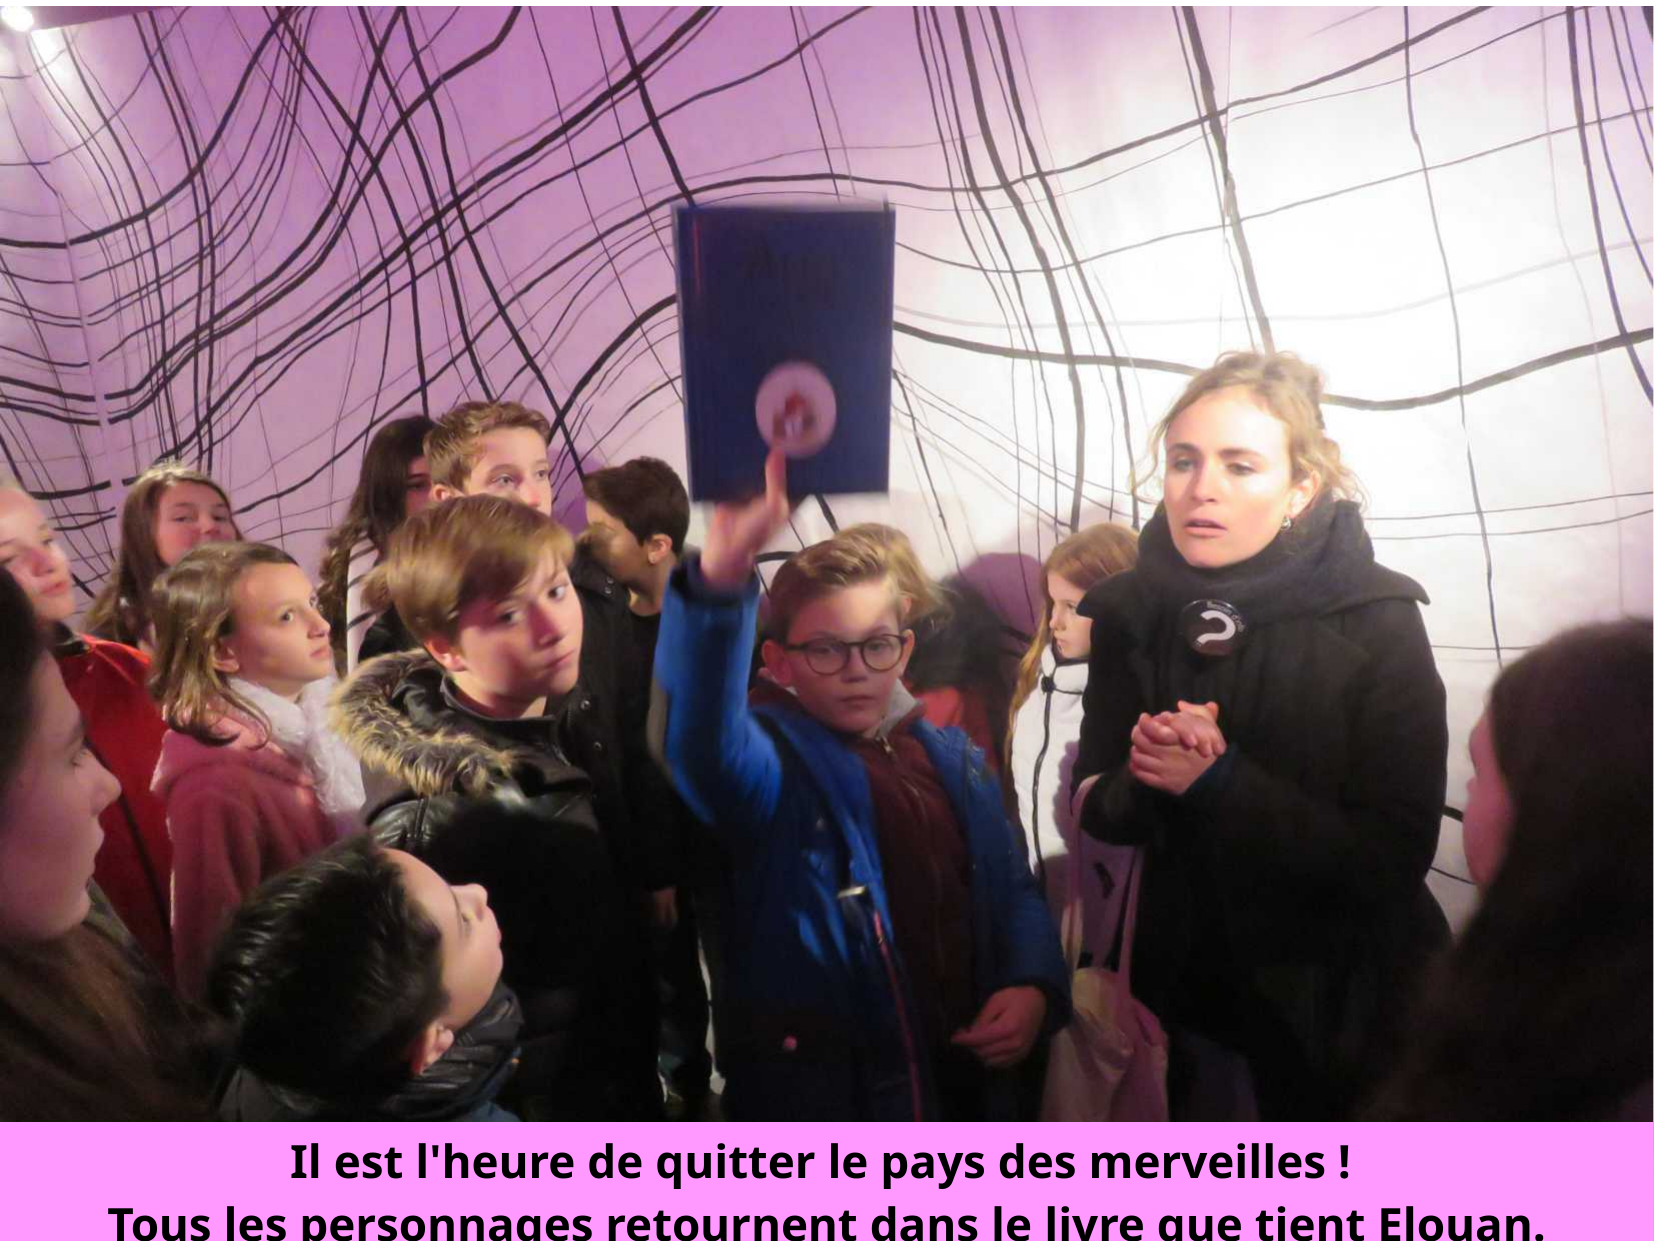

Il est l'heure de quitter le pays des merveilles !
Tous les personnages retournent dans le livre que tient Elouan.